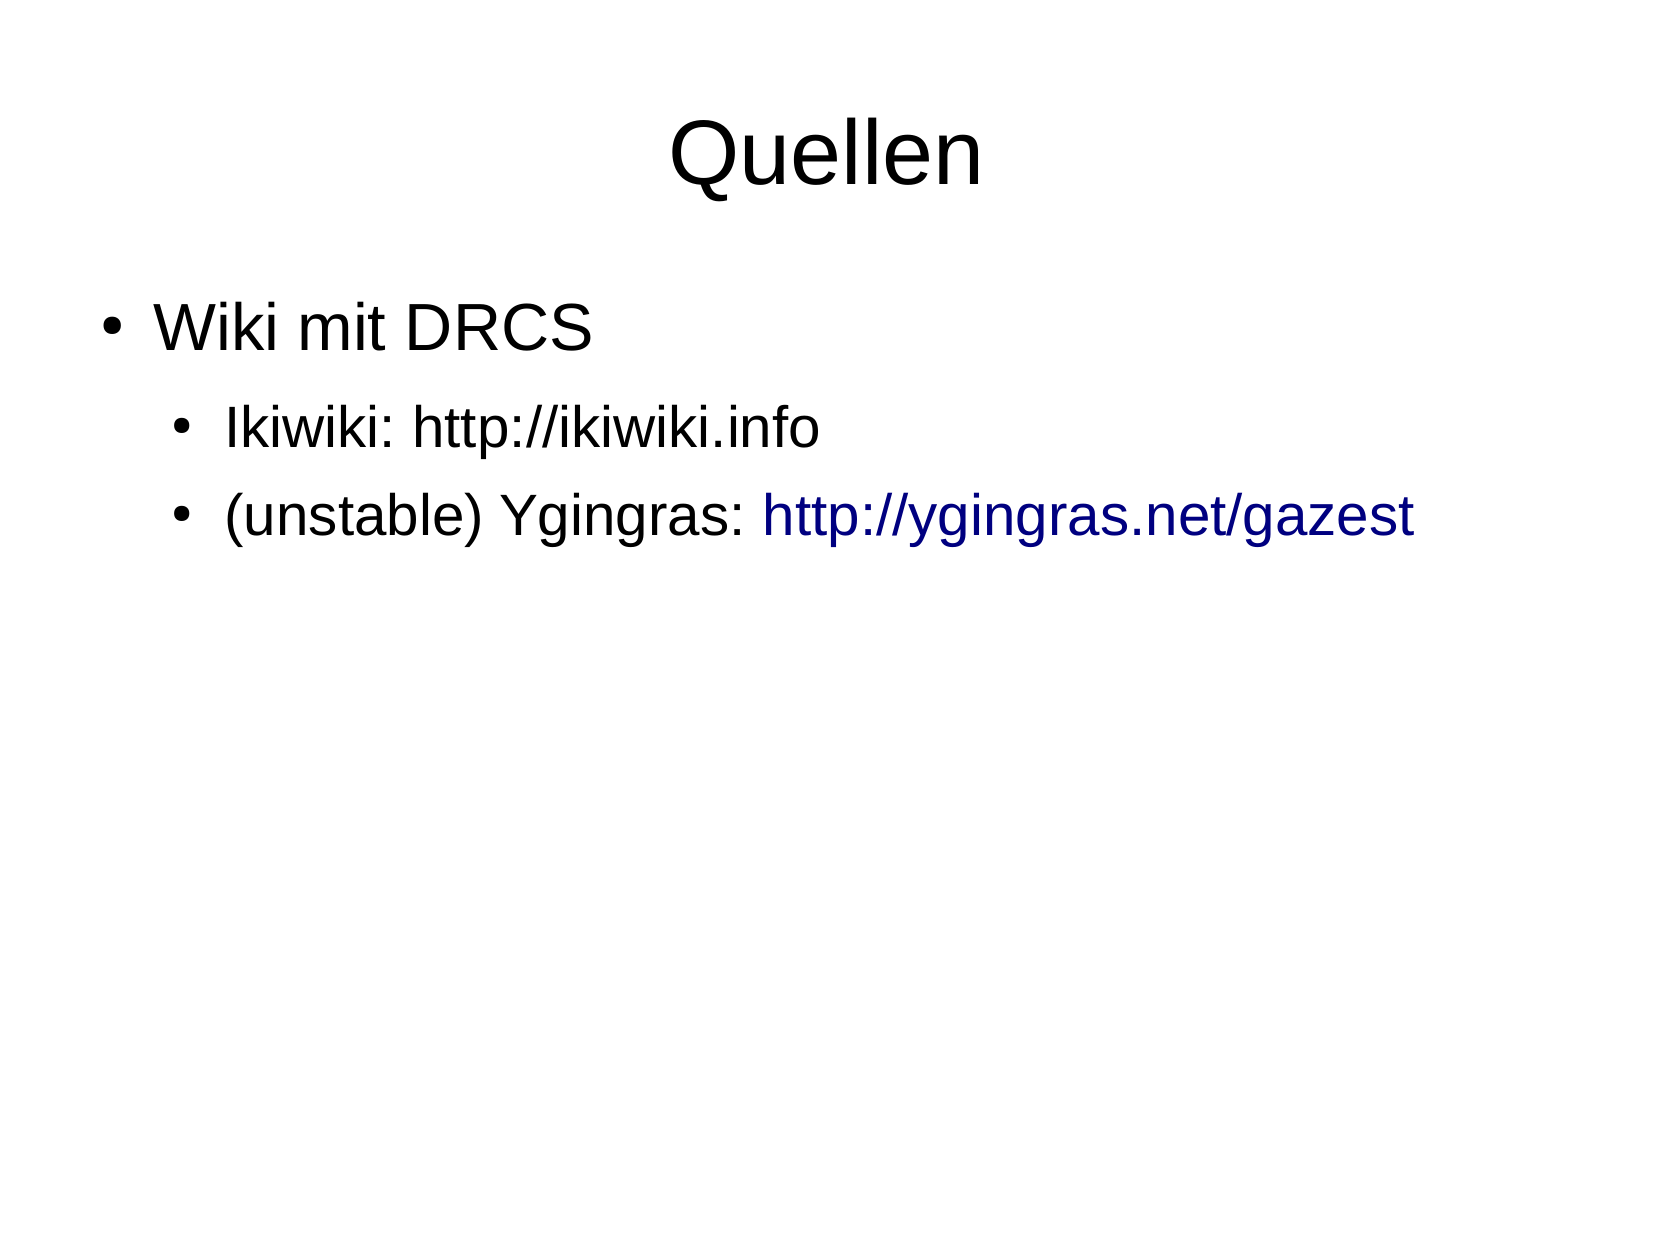

# Quellen
Wiki mit DRCS
Ikiwiki: http://ikiwiki.info
(unstable) Ygingras: http://ygingras.net/gazest